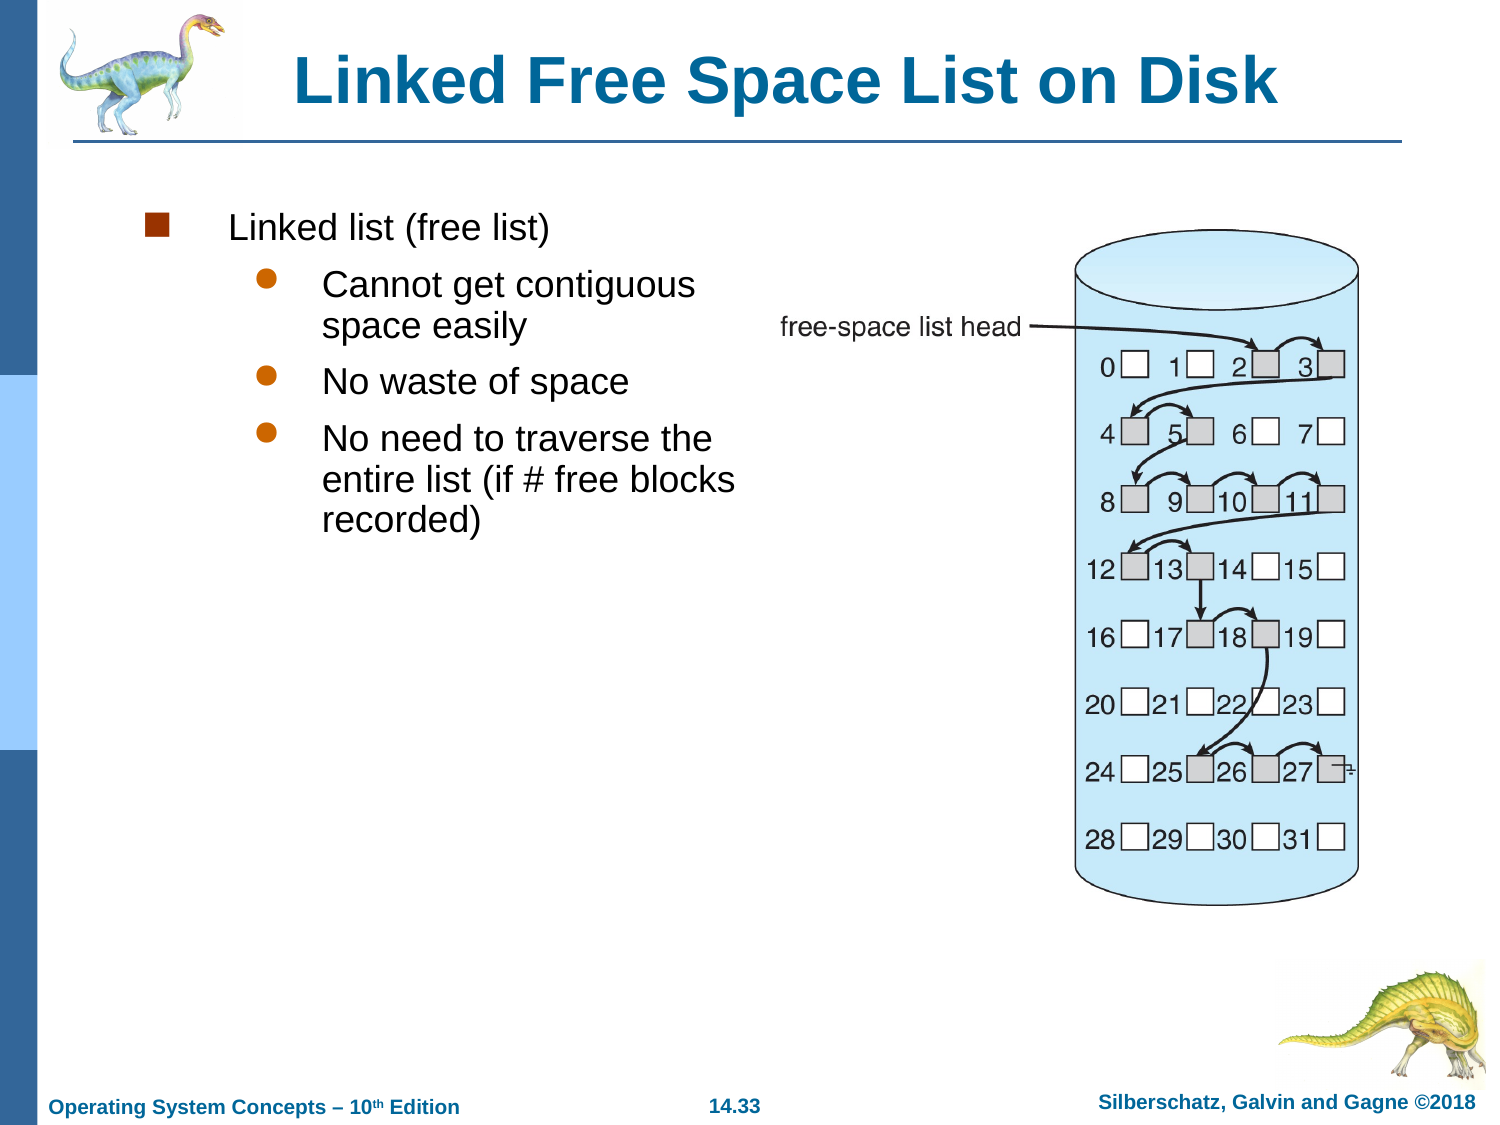

# Linked Free Space List on Disk
Linked list (free list)
Cannot get contiguous space easily
No waste of space
No need to traverse the entire list (if # free blocks recorded)